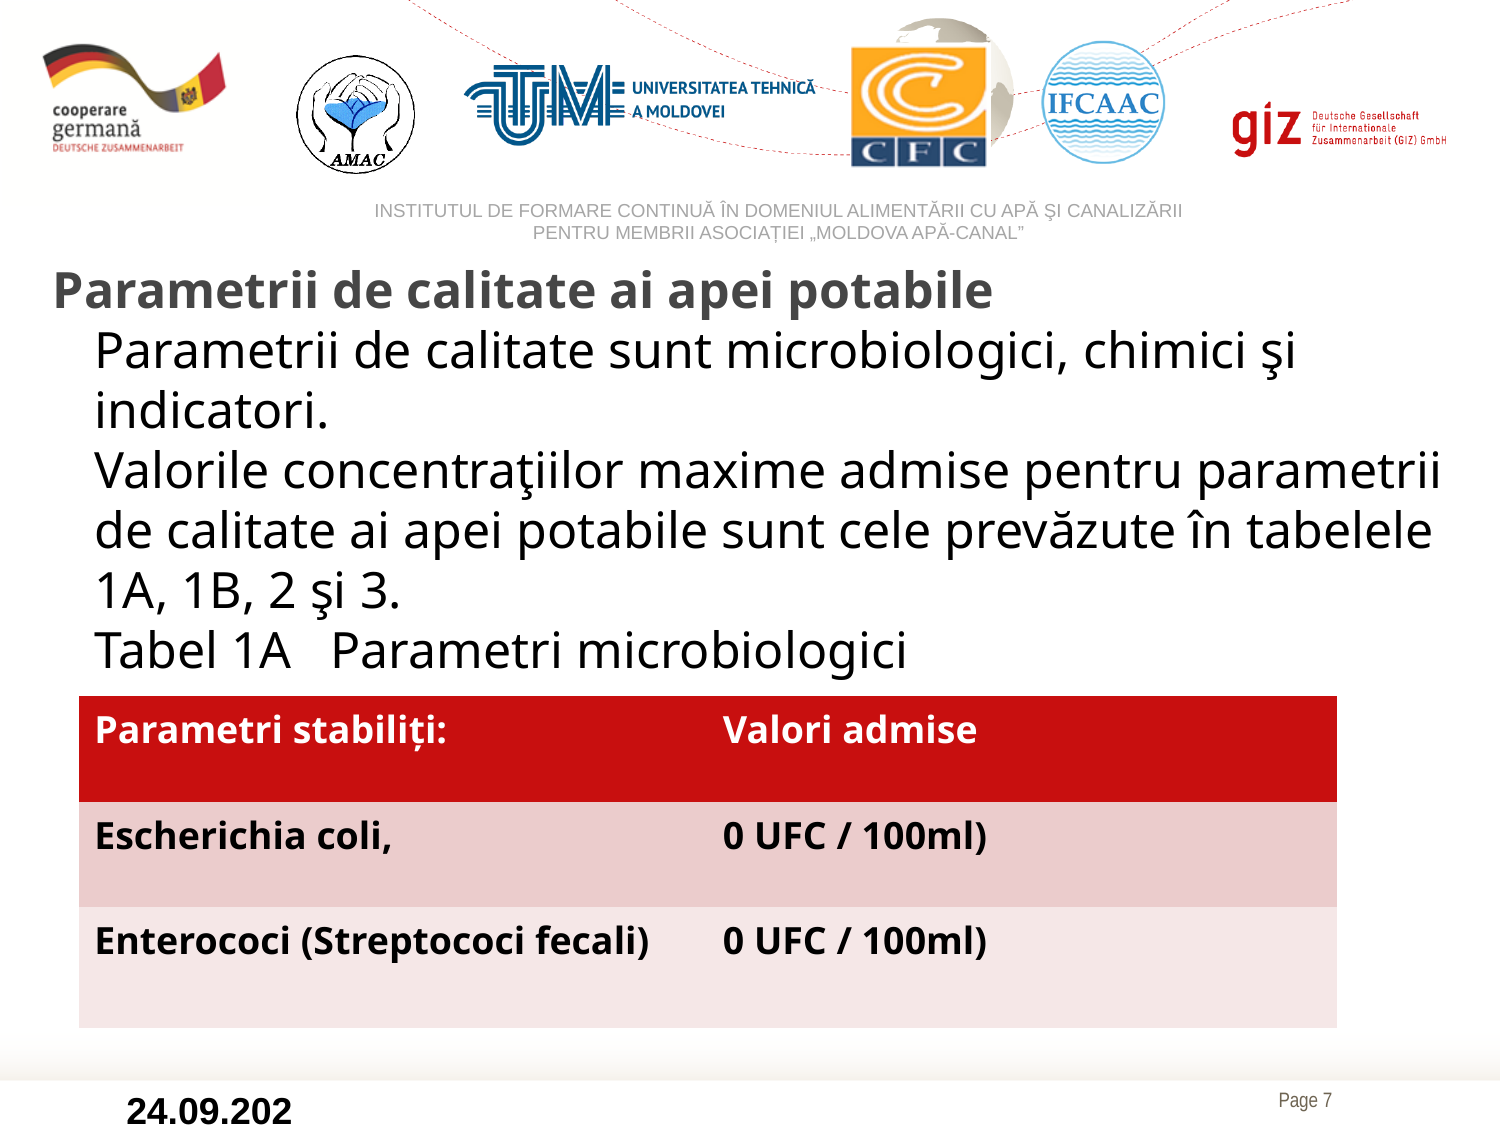

INSTITUTUL DE FORMARE CONTINUĂ ÎN DOMENIUL ALIMENTĂRII CU APĂ ŞI CANALIZĂRII
PENTRU MEMBRII ASOCIAȚIEI „MOLDOVA APĂ-CANAL”
# Parametrii de calitate ai apei potabile Parametrii de calitate sunt microbiologici, chimici şi indicatori. Valorile concentraţiilor maxime admise pentru parametrii de calitate ai apei potabile sunt cele prevăzute în tabelele 1A, 1B, 2 şi 3. Tabel 1A Parametri microbiologici
| Parametri stabiliţi: | Valori admise |
| --- | --- |
| Escherichia coli, | 0 UFC / 100ml) |
| Enterococi (Streptococi fecali) | 0 UFC / 100ml) |